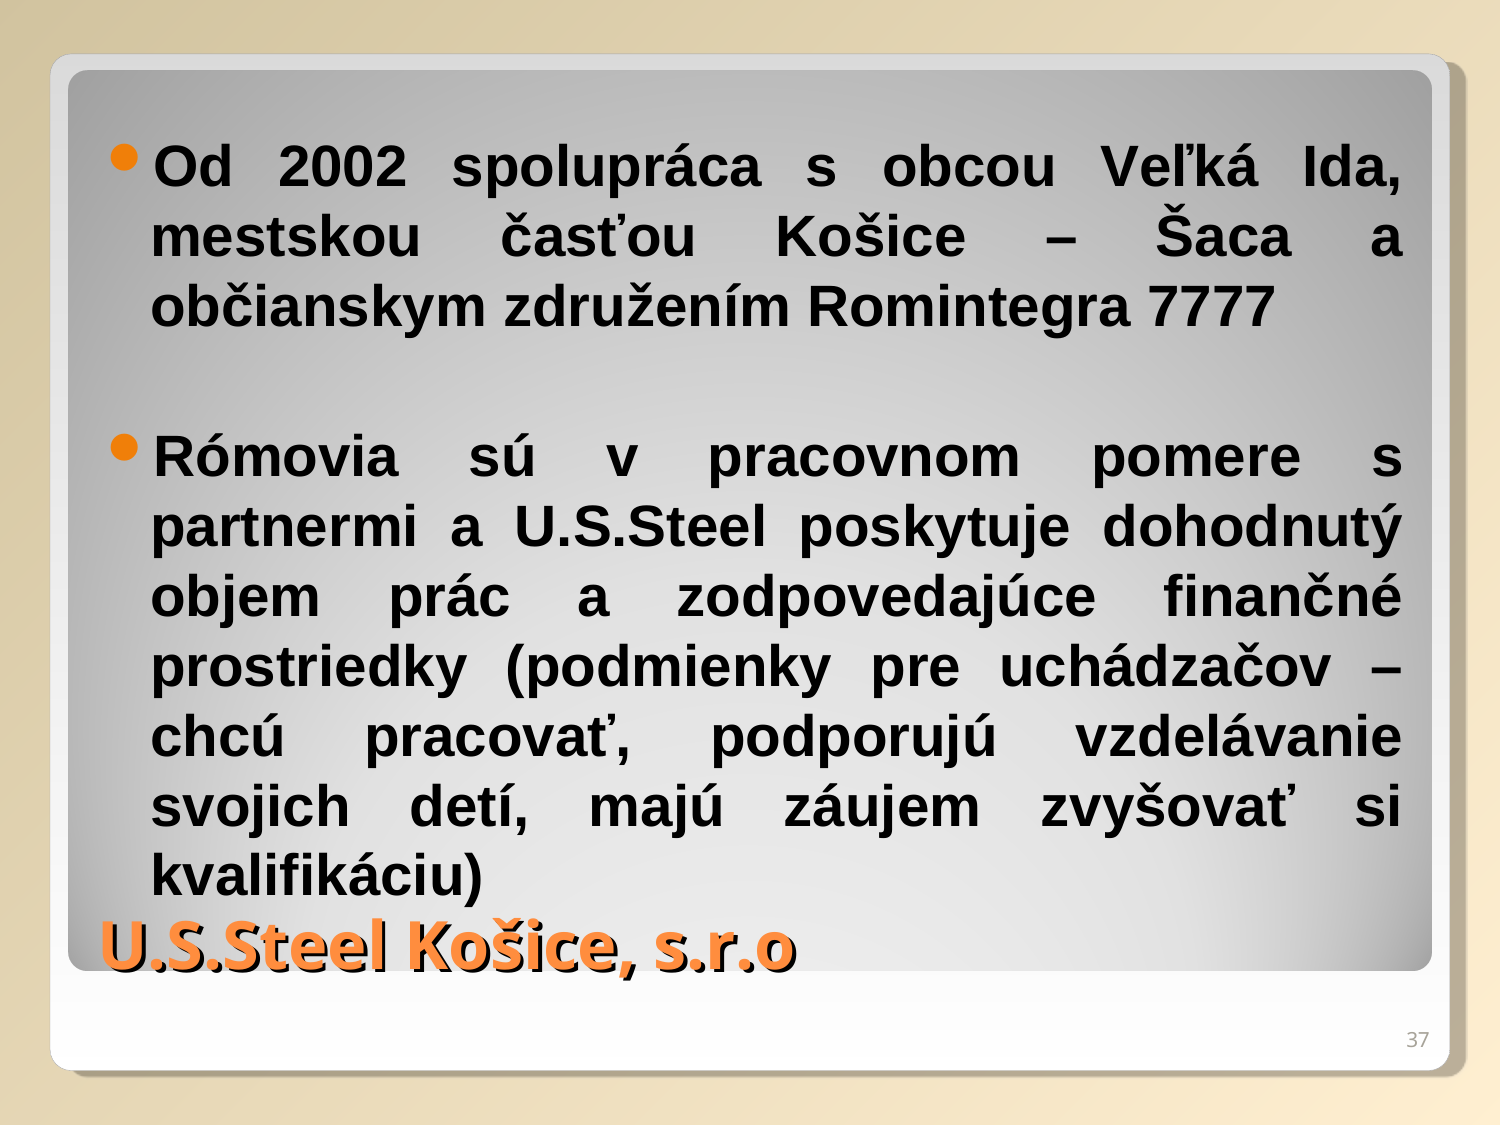

Od 2002 spolupráca s obcou Veľká Ida, mestskou časťou Košice – Šaca a občianskym združením Romintegra 7777
Rómovia sú v pracovnom pomere s partnermi a U.S.Steel poskytuje dohodnutý objem prác a zodpovedajúce finančné prostriedky (podmienky pre uchádzačov – chcú pracovať, podporujú vzdelávanie svojich detí, majú záujem zvyšovať si kvalifikáciu)
# U.S.Steel Košice, s.r.o